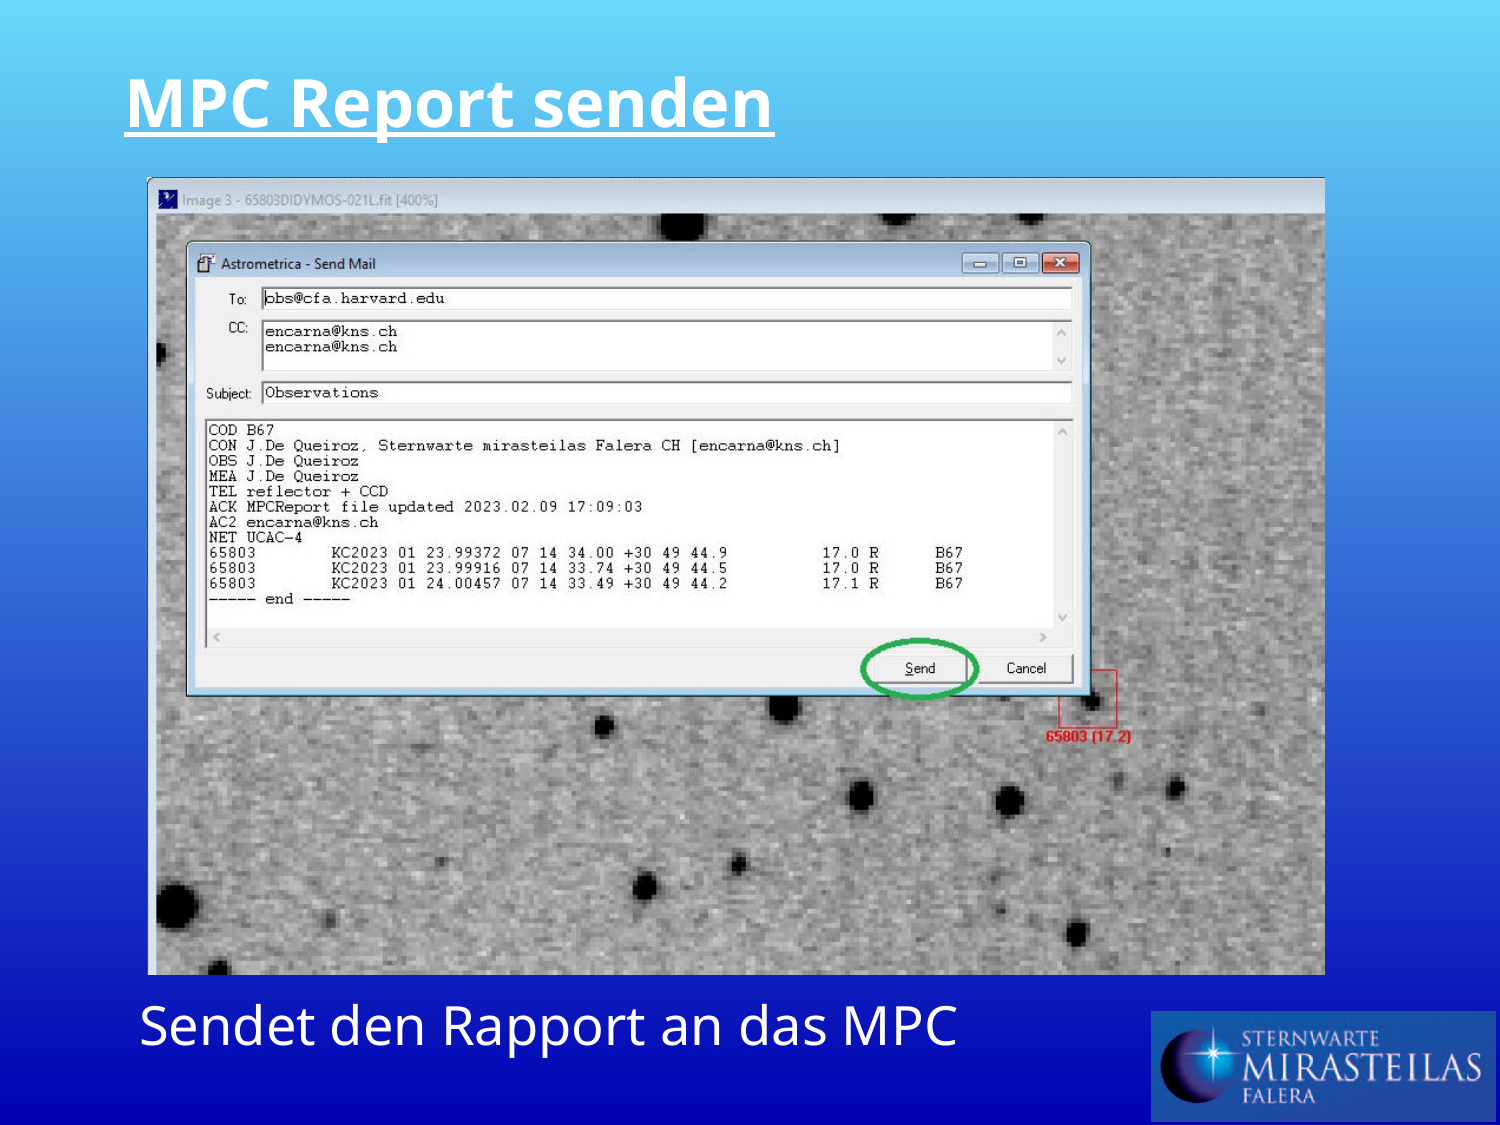

MPC Report senden
 Sendet den Rapport an das MPC